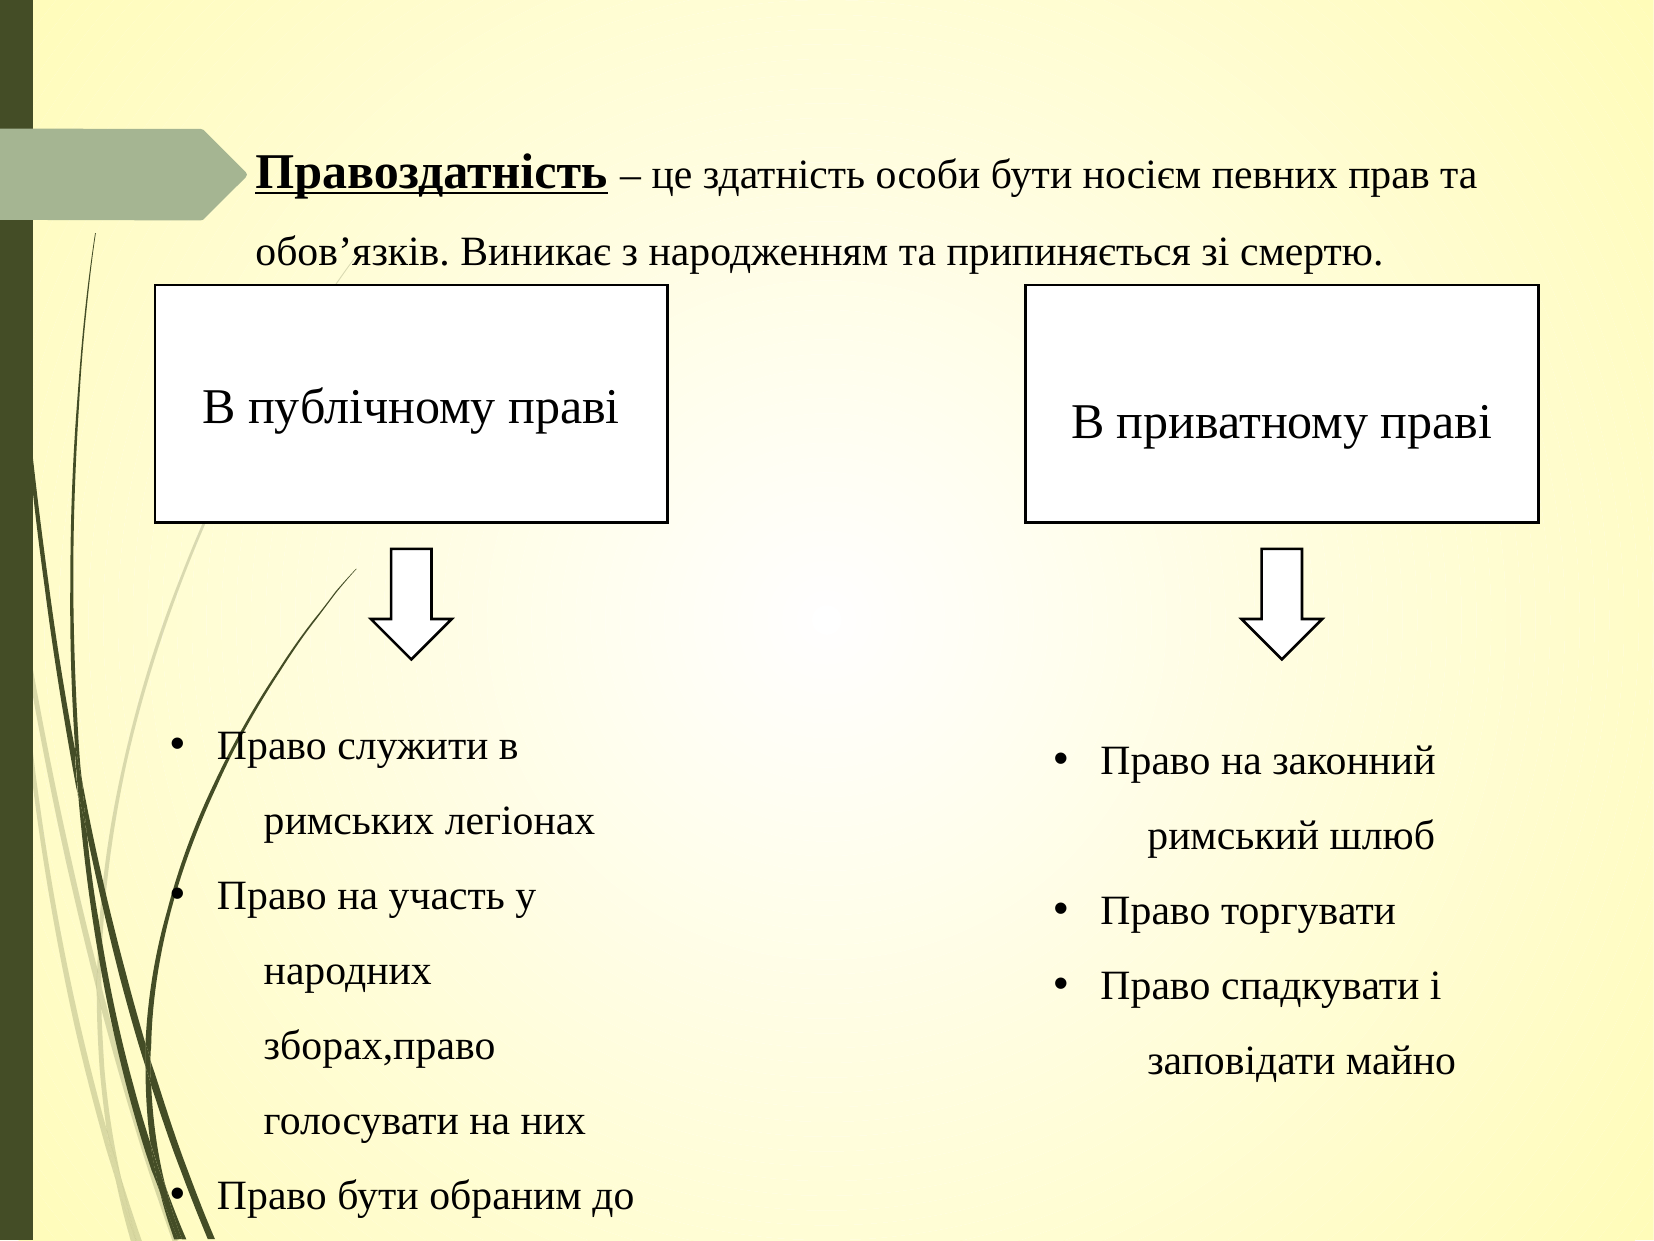

Правоздатність – це здатність особи бути носієм певних прав та обов’язків. Виникає з народженням та припиняється зі смертю.
В публічному праві
В приватному праві
Право служити в римських легіонах
Право на участь у народних зборах,право голосувати на них
Право бути обраним до магістратів
Право на законний римський шлюб
Право торгувати
Право спадкувати і заповідати майно